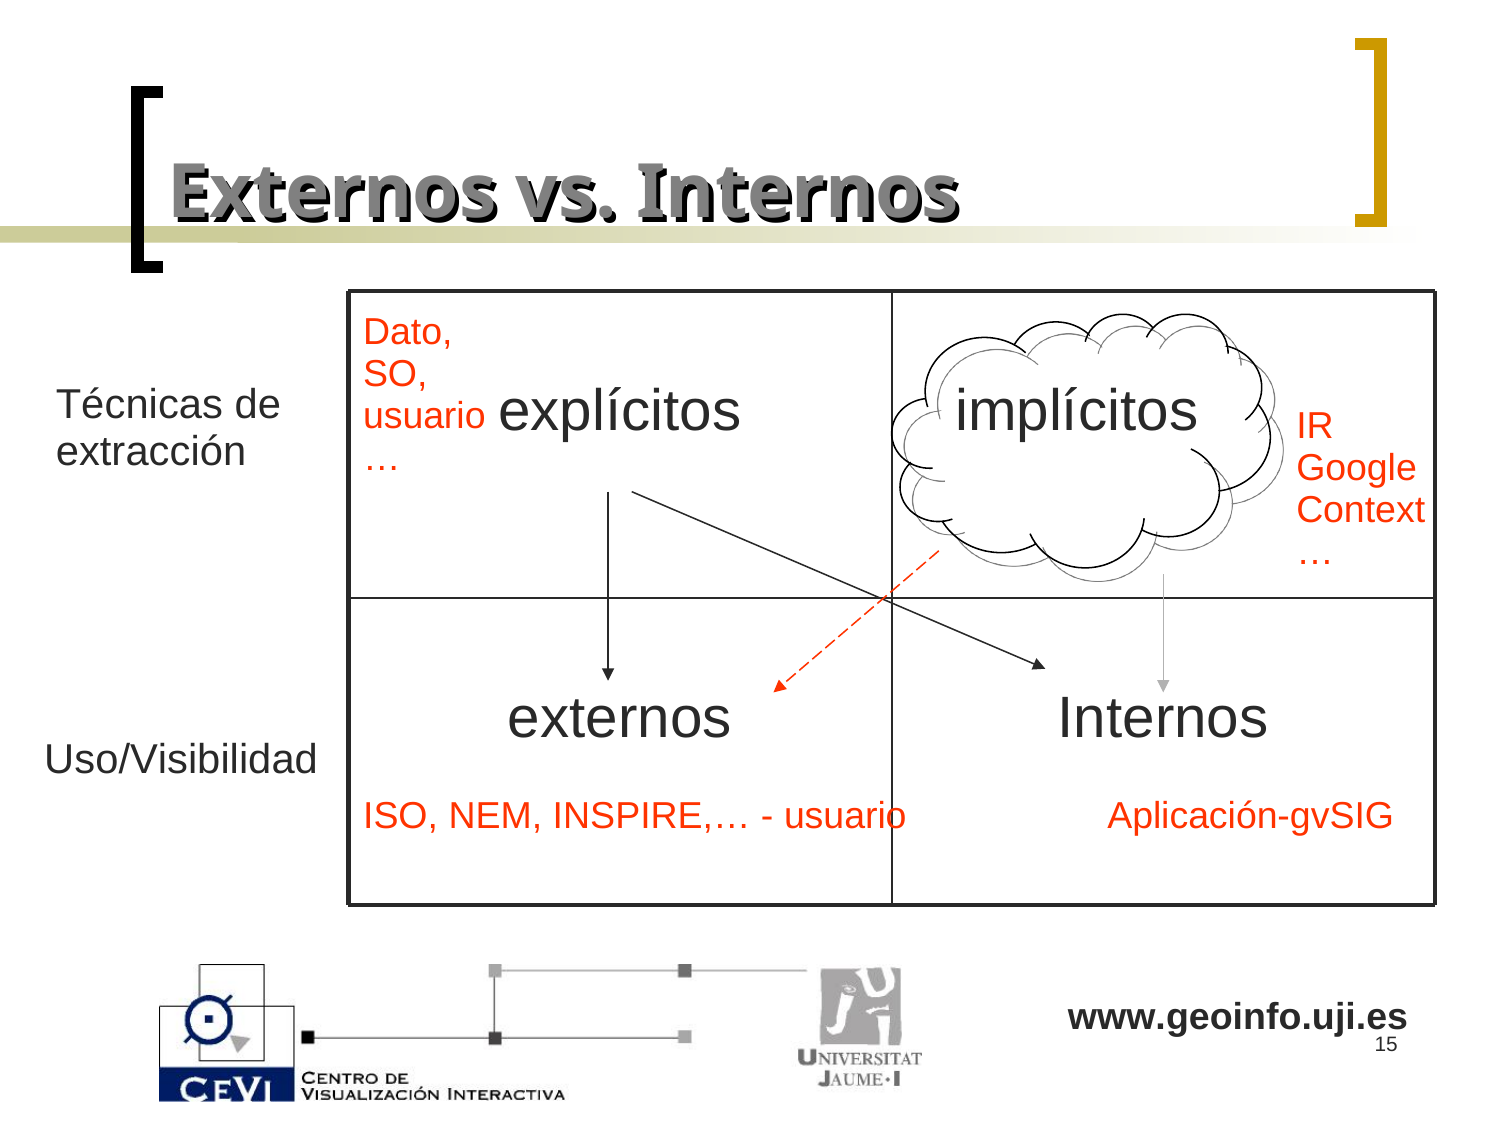

# Externos vs. Internos
explícitos
 implícitos
externos
Internos
Dato,
SO,
usuario
…
Técnicas de extracción
IR
Google
Context
…
Uso/Visibilidad
ISO, NEM, INSPIRE,… - usuario
Aplicación-gvSIG
15